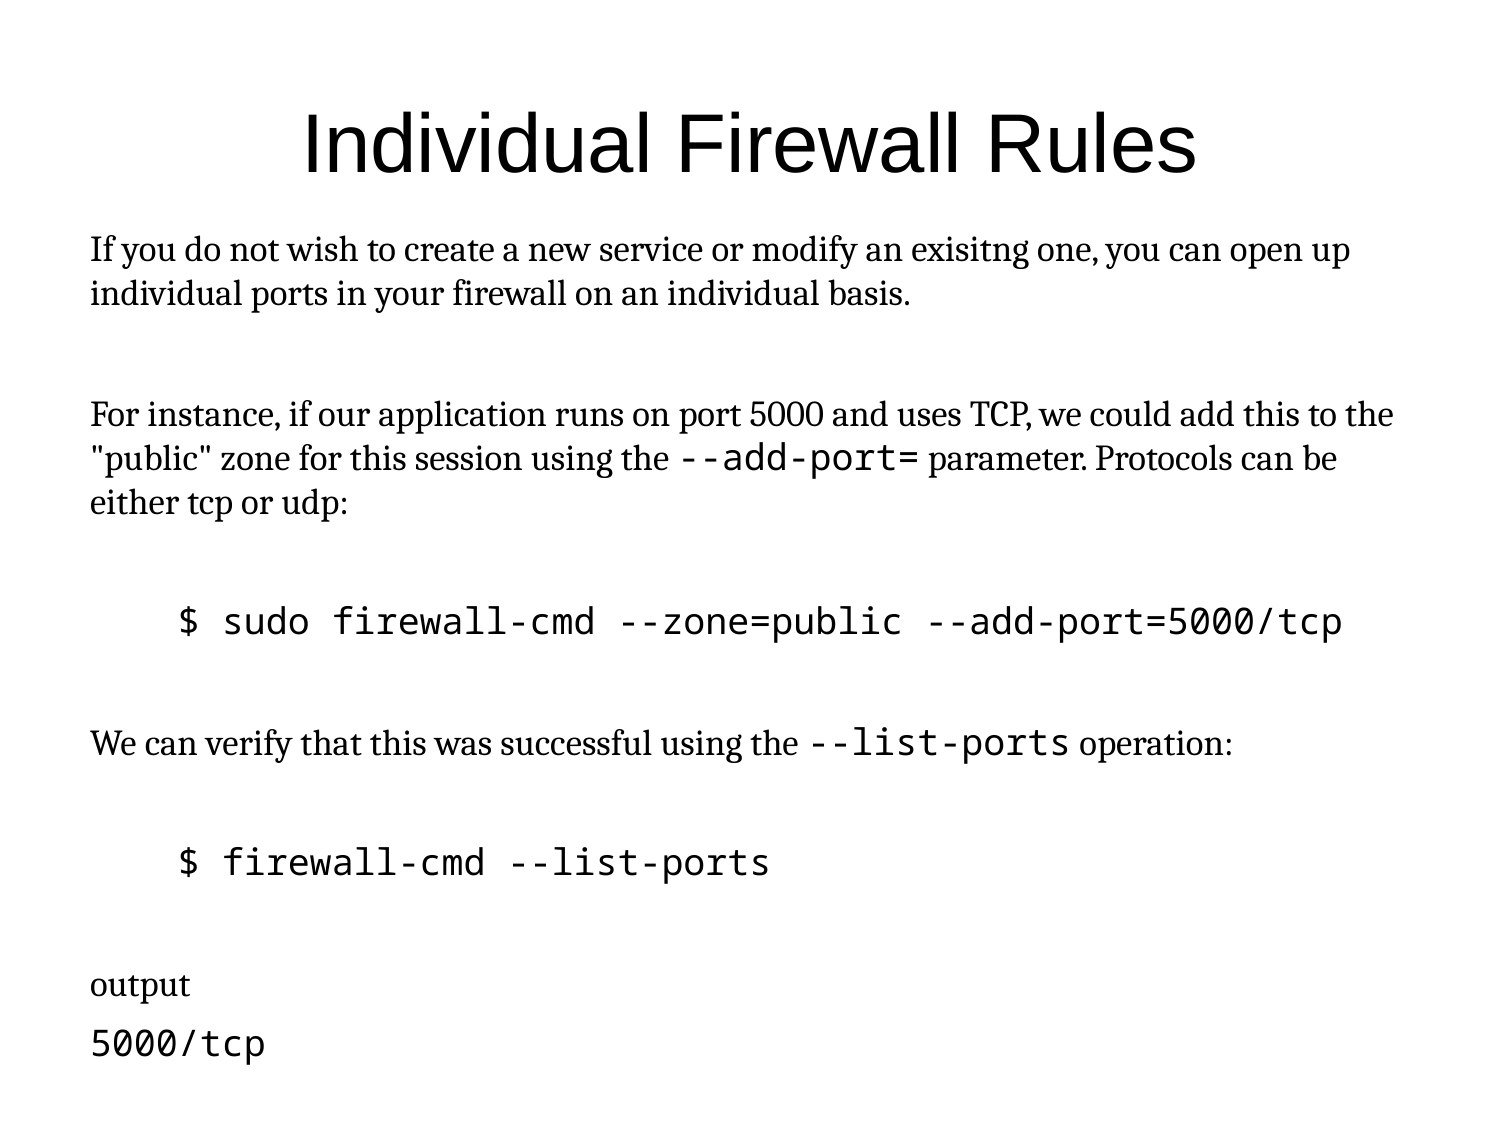

# Individual Firewall Rules
If you do not wish to create a new service or modify an exisitng one, you can open up individual ports in your firewall on an individual basis.
For instance, if our application runs on port 5000 and uses TCP, we could add this to the "public" zone for this session using the --add-port= parameter. Protocols can be either tcp or udp:
 $ sudo firewall-cmd --zone=public --add-port=5000/tcp
We can verify that this was successful using the --list-ports operation:
 $ firewall-cmd --list-ports
output
5000/tcp